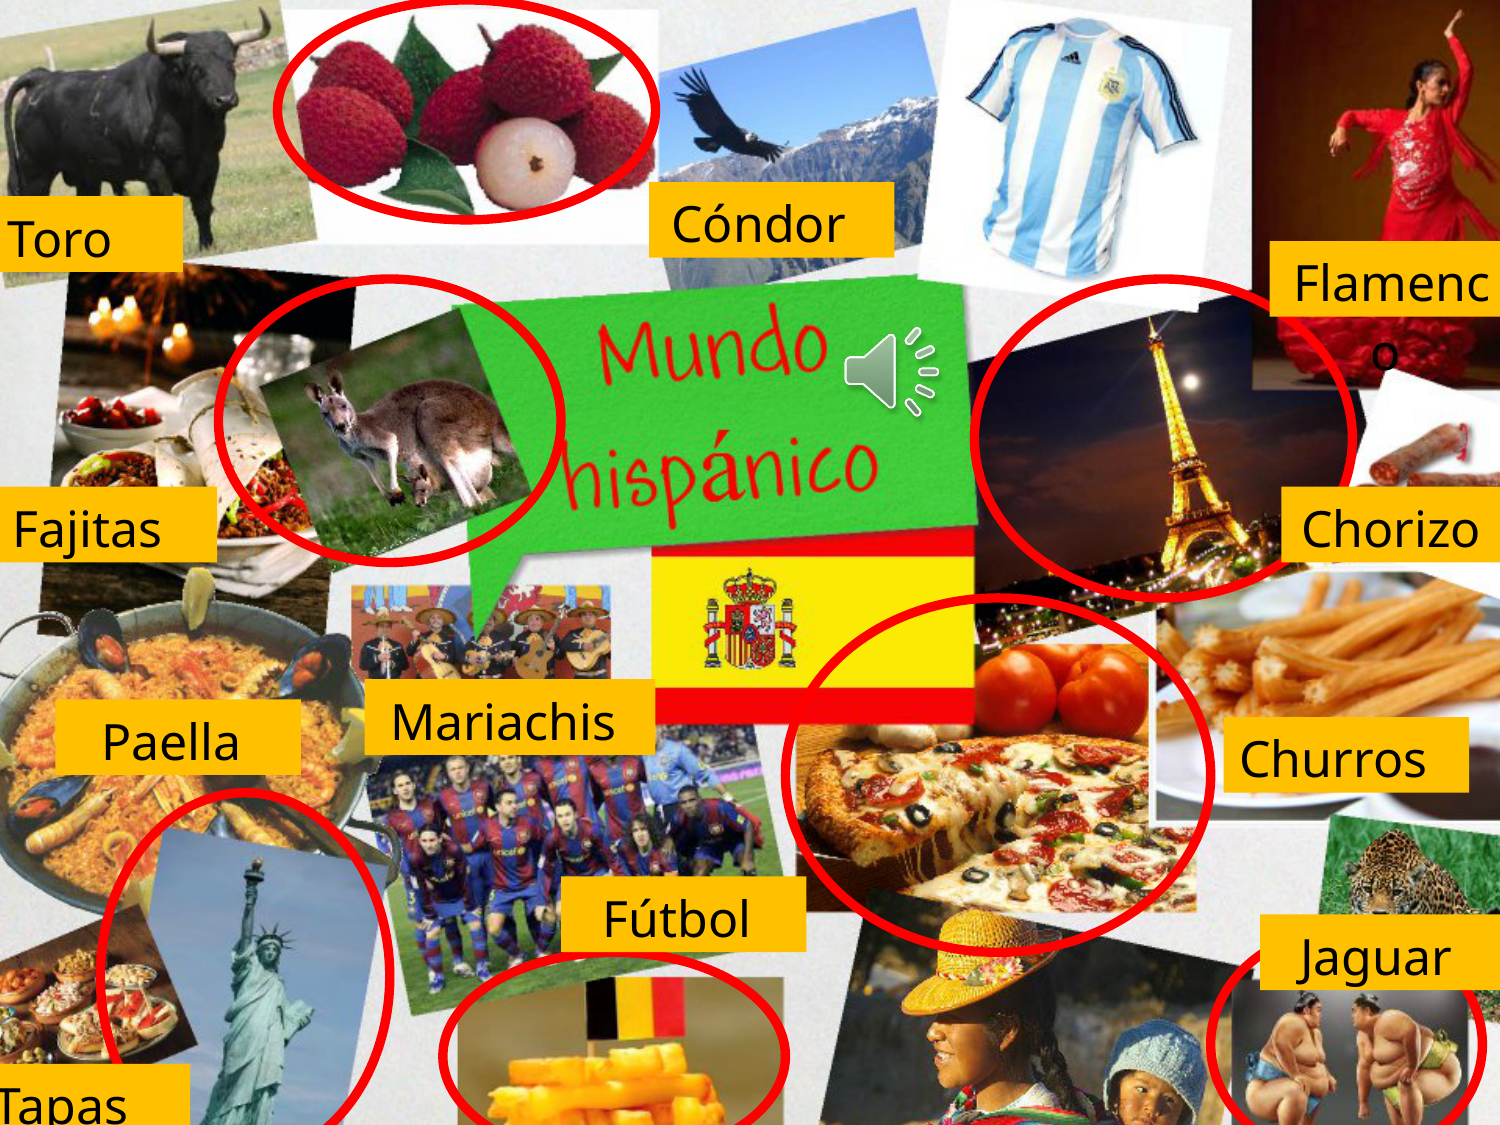

Cóndor
Toro
Flamenco
Fajitas
Chorizo
Mariachis
Paella
Churros
Fútbol
Jaguar
Tapas